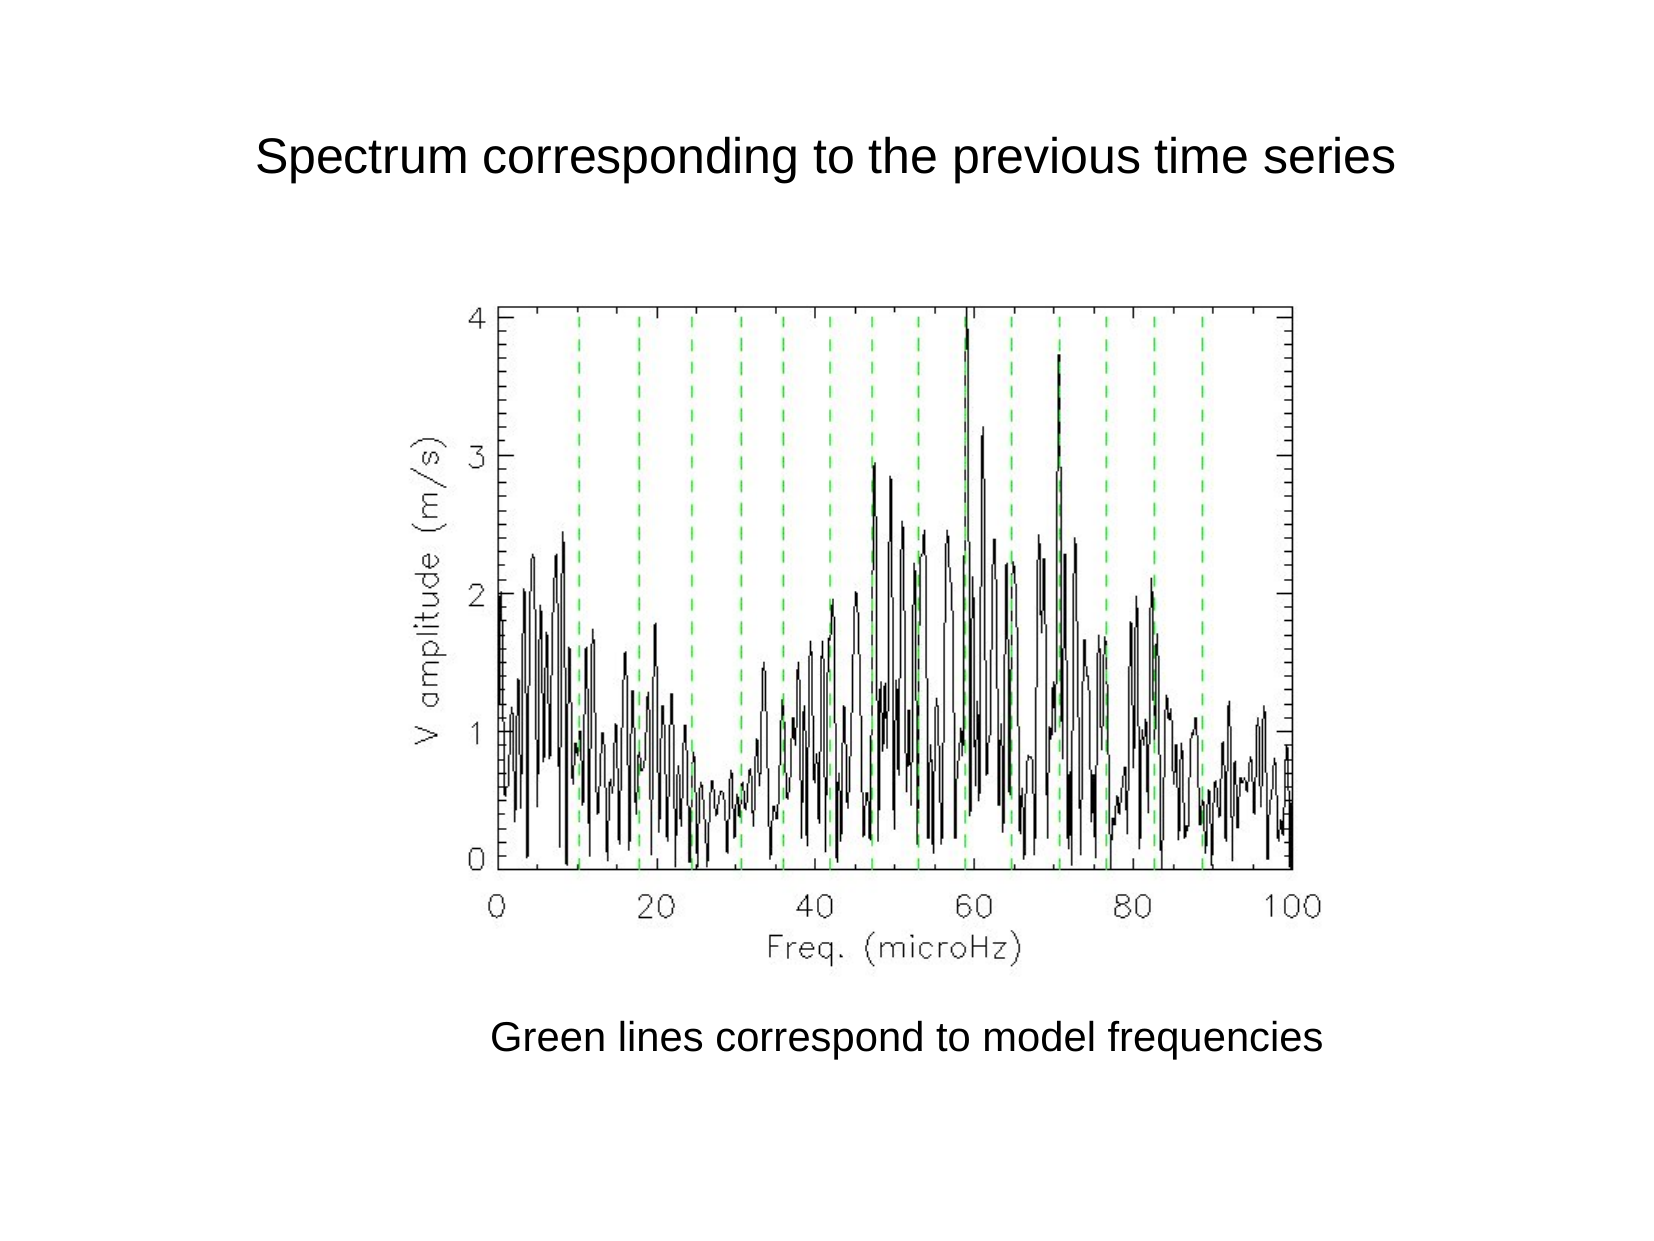

Spectrum corresponding to the previous time series
Green lines correspond to model frequencies